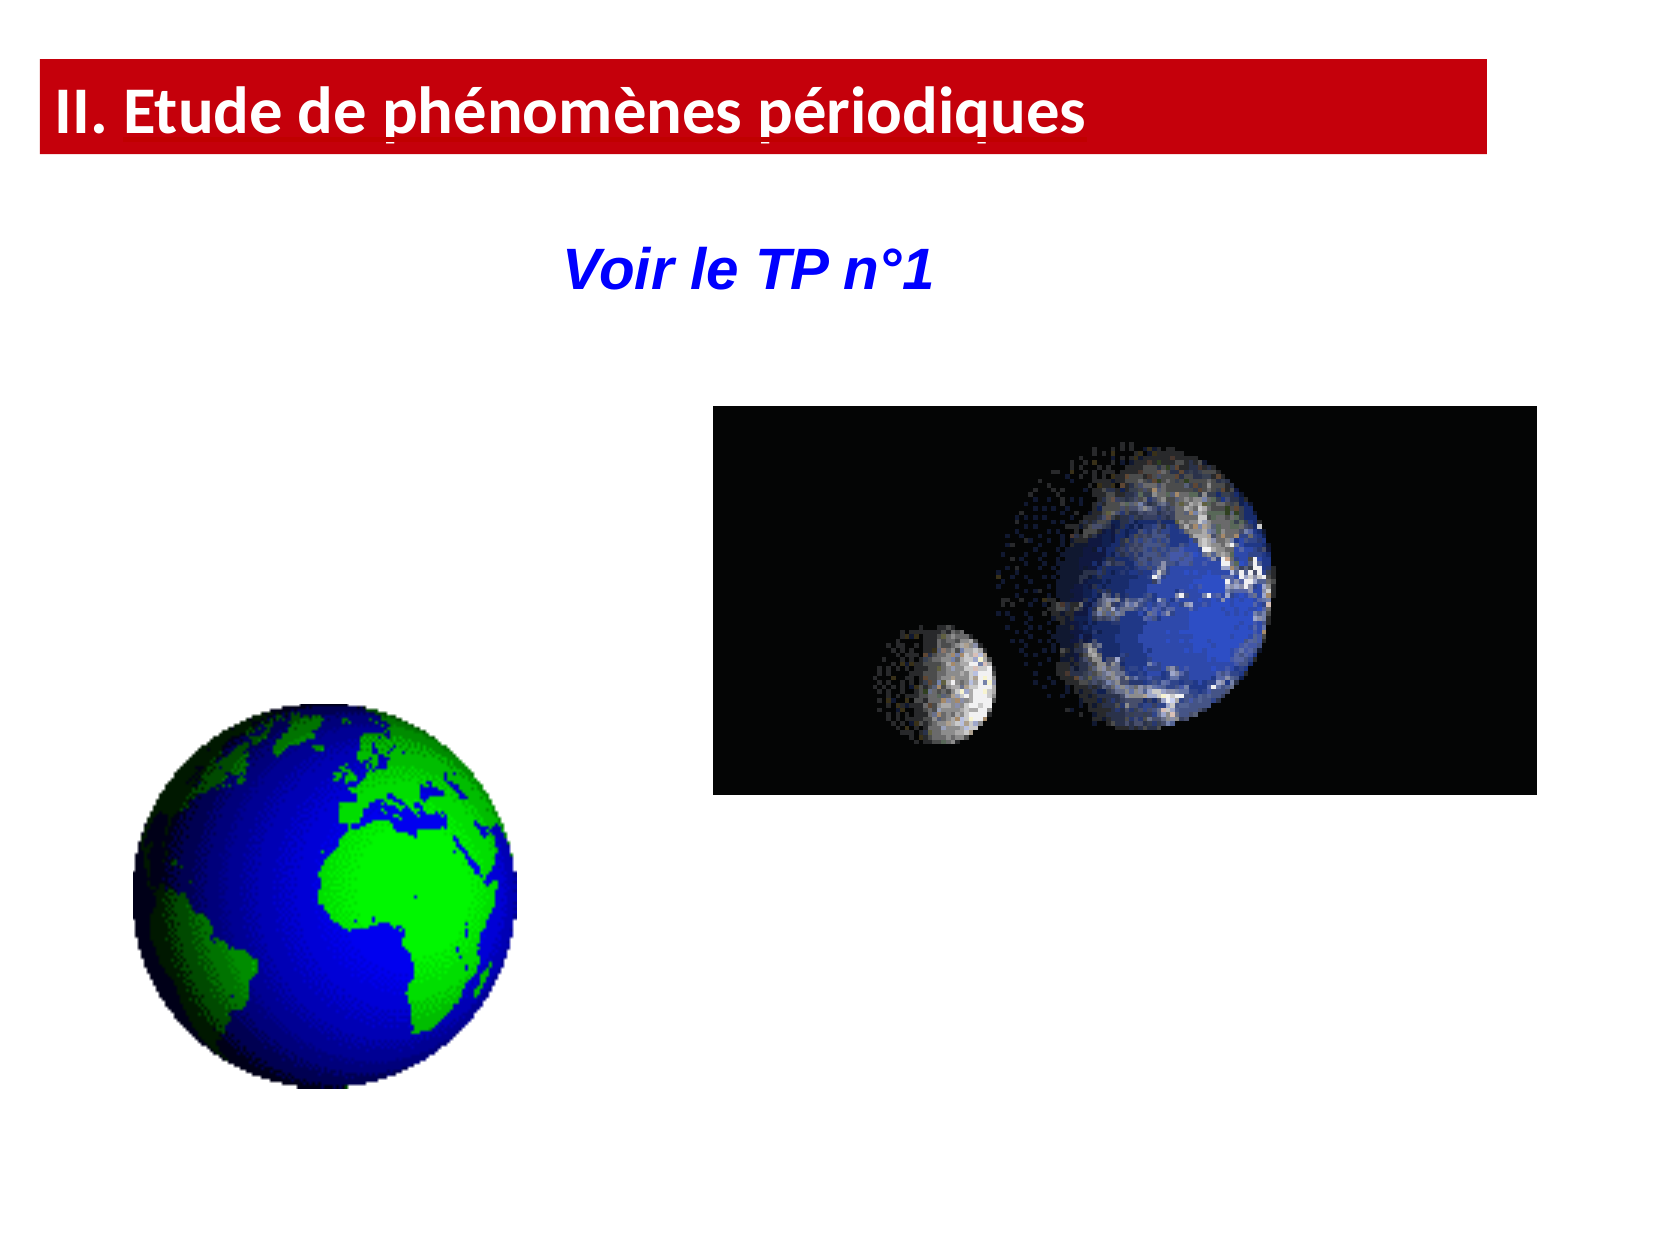

II. Etude de phénomènes périodiques
Voir le TP n°1